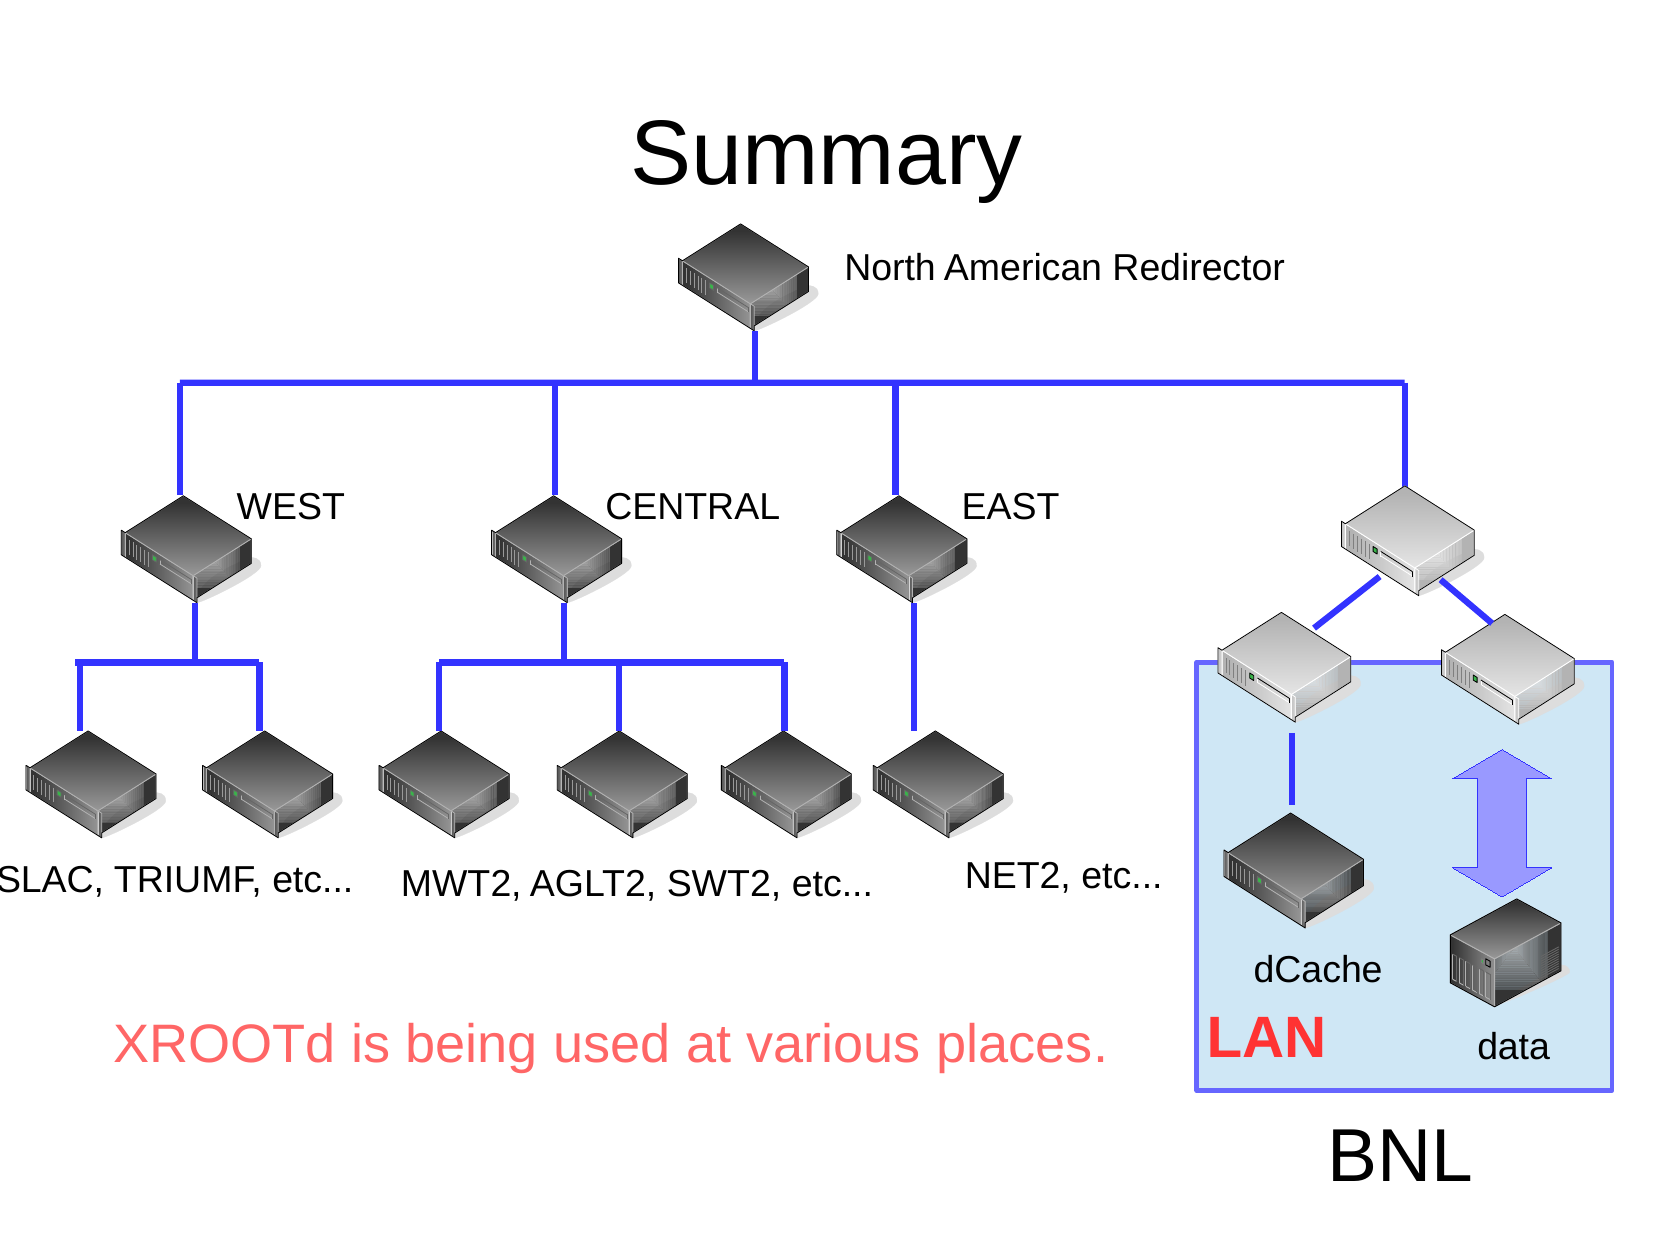

# Summary
North American Redirector
WEST
CENTRAL
EAST
NET2, etc...
SLAC, TRIUMF, etc...
MWT2, AGLT2, SWT2, etc...
dCache
LAN
XROOTd is being used at various places.
data
BNL